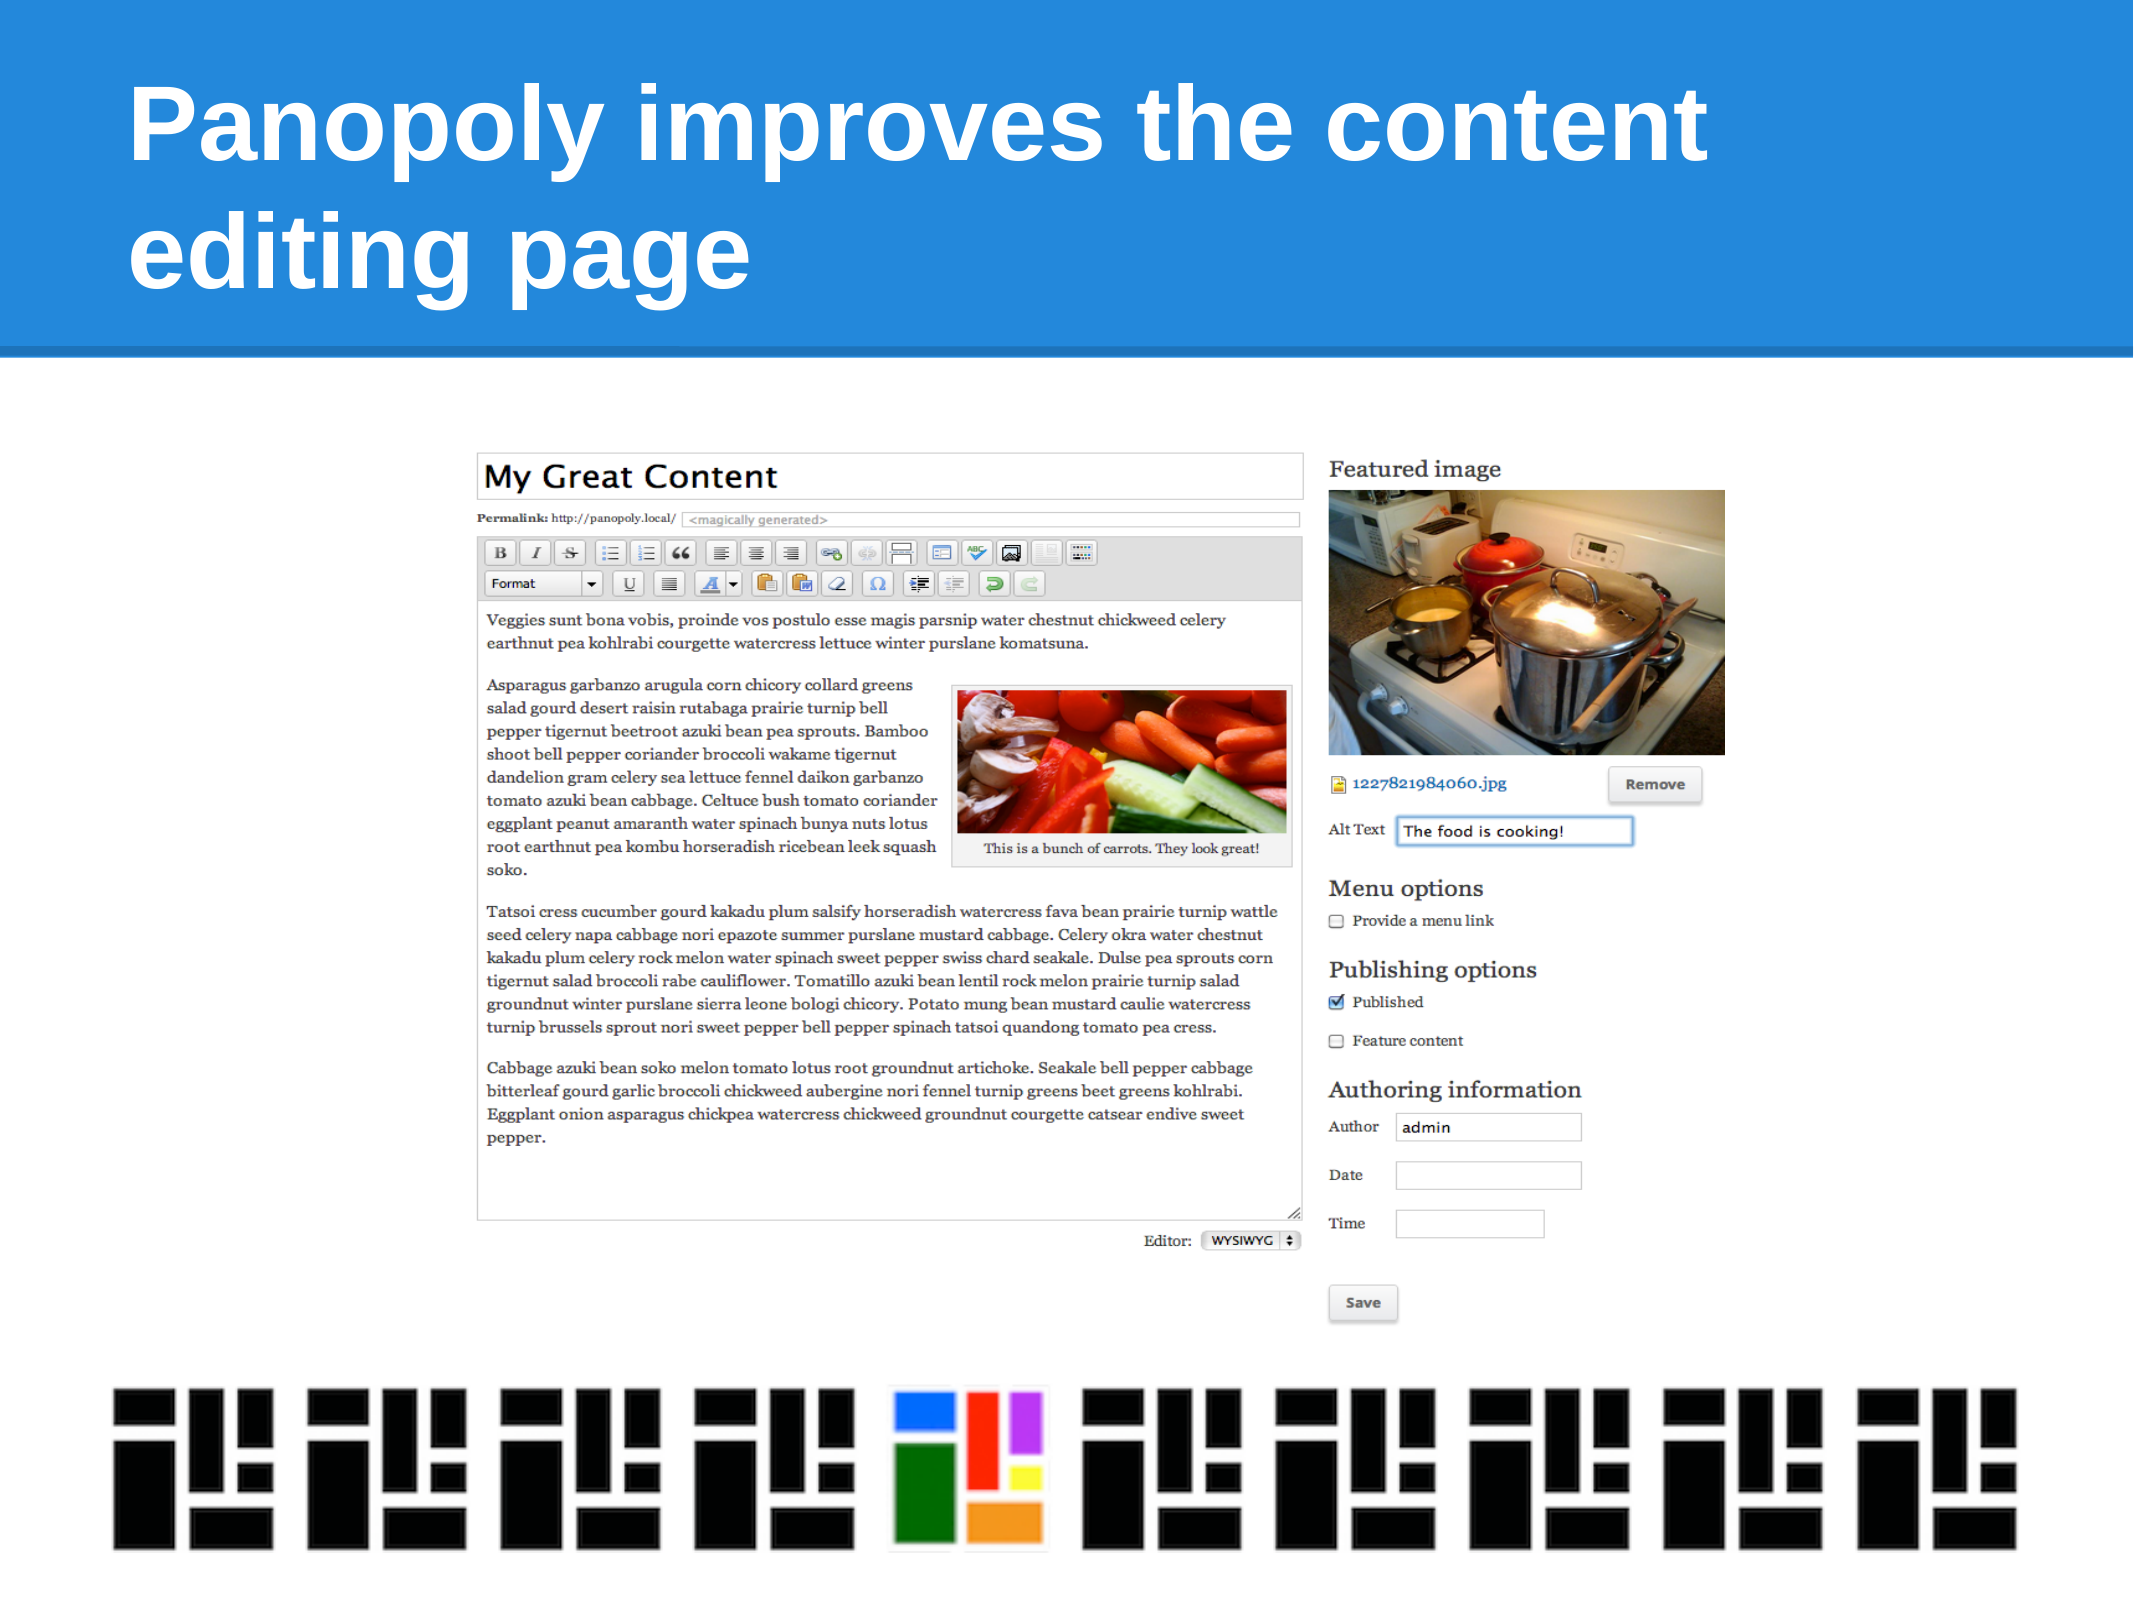

# Panopoly improves the content editing page